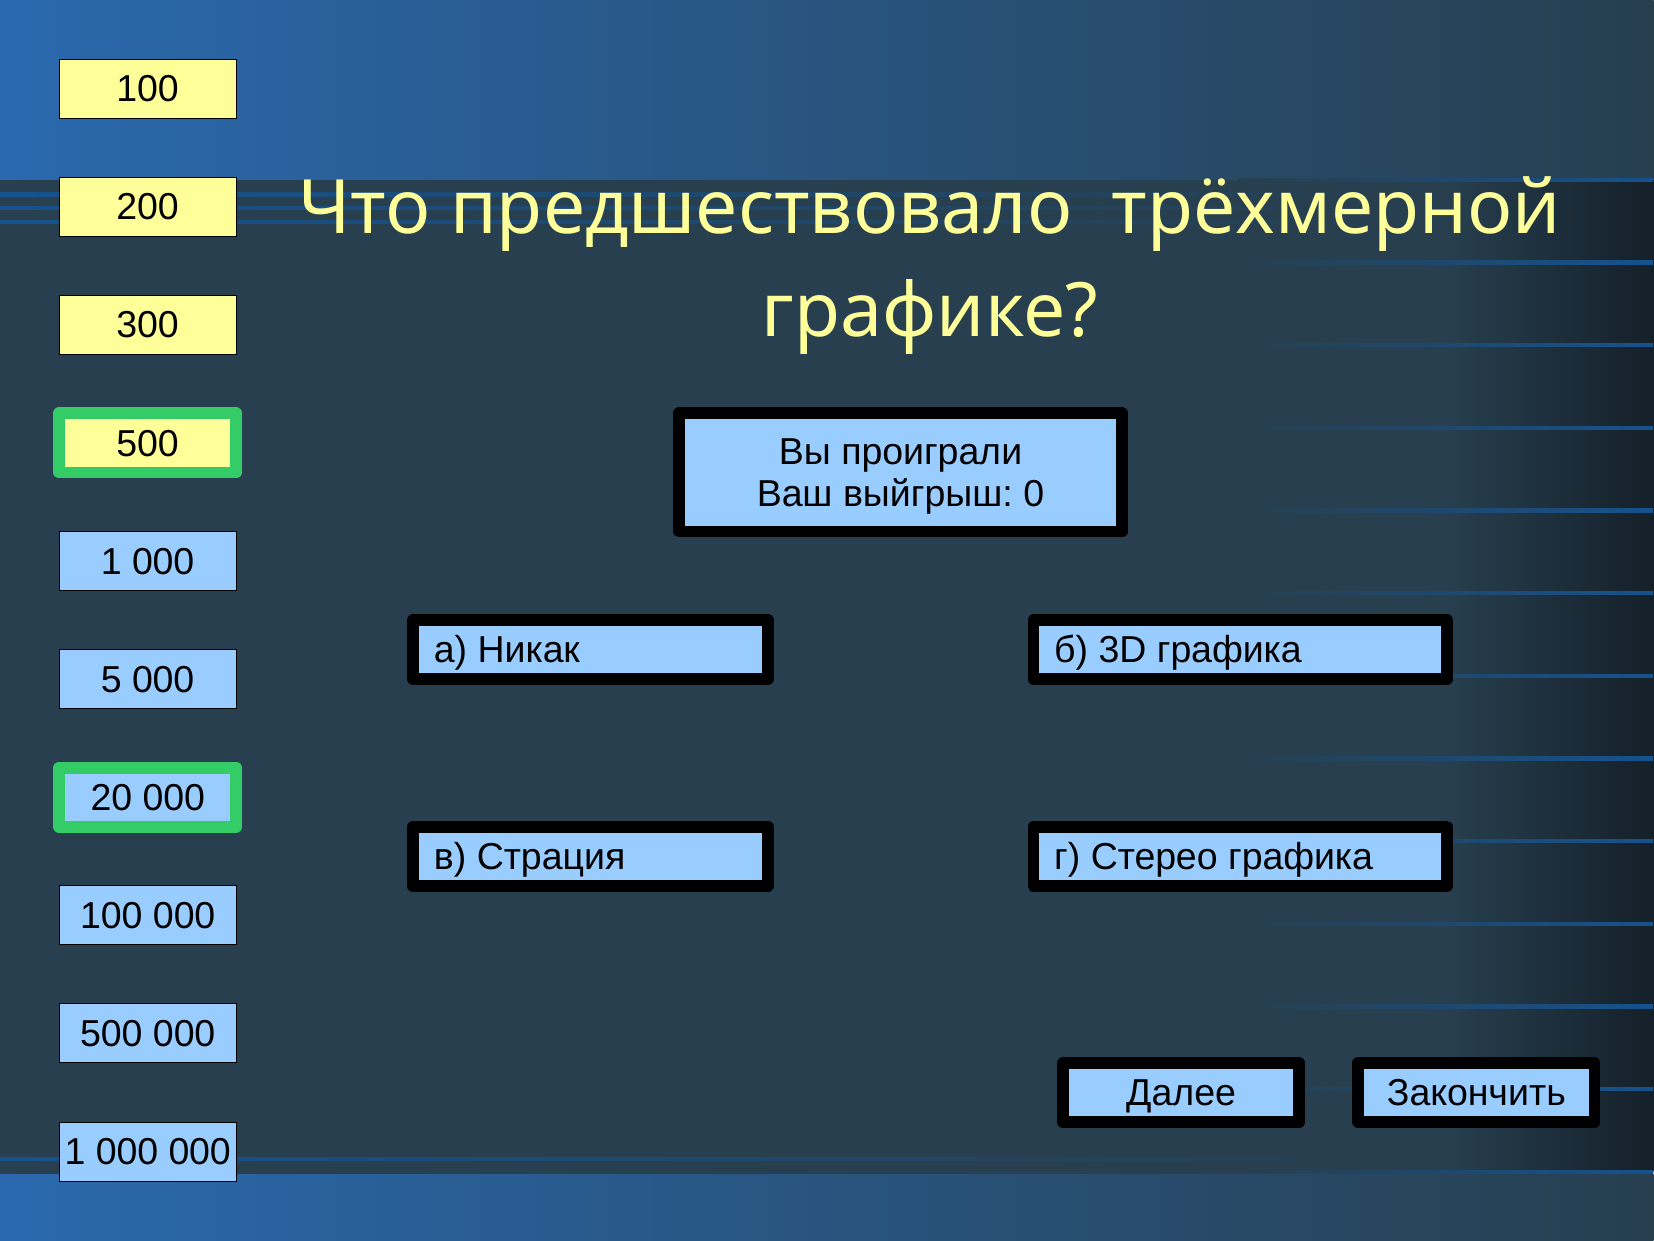

100
Что предшествовало трёхмерной графике?
200
300
500
Вы проиграли
Ваш выйгрыш: 0
1 000
а) Никак
б) 3D графика
5 000
20 000
в) Страция
г) Стерео графика
100 000
500 000
Далее
Закончить
1 000 000